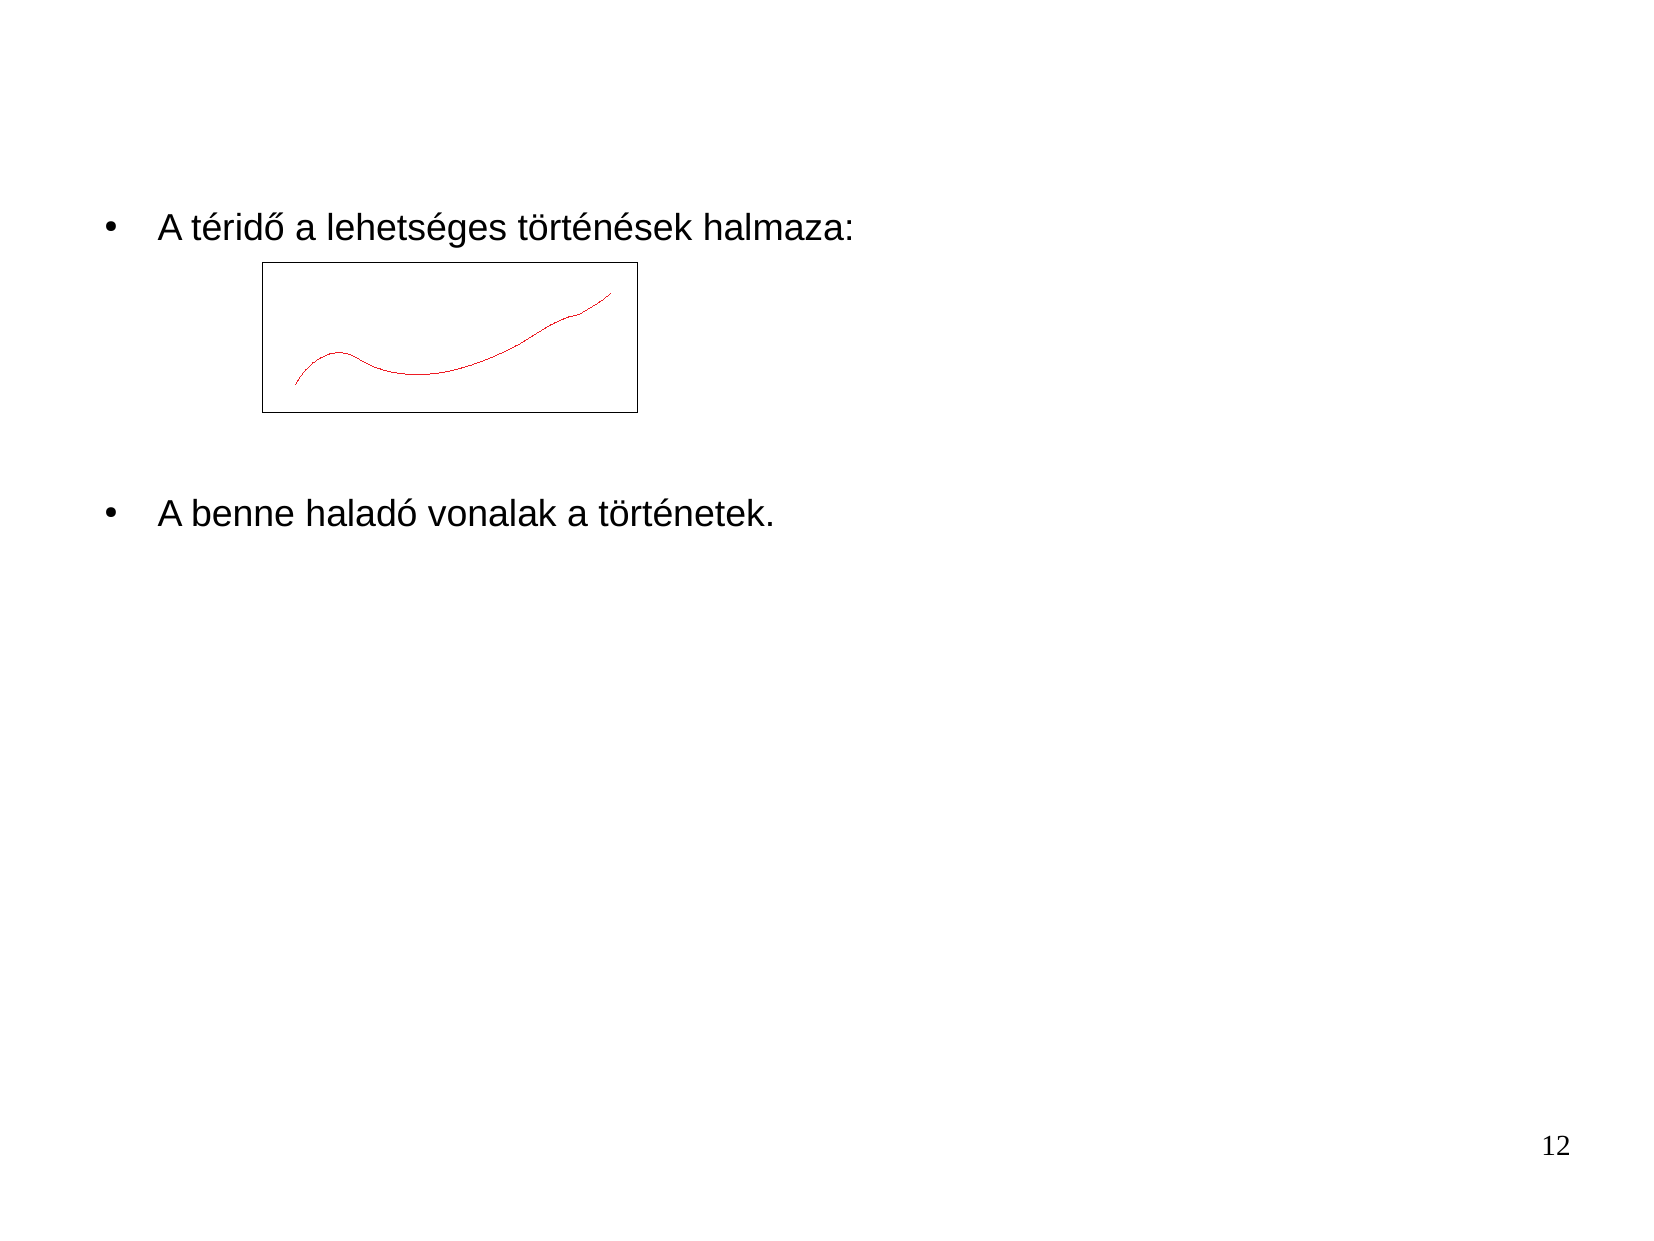

# A téridő a lehetséges történések halmaza:
A benne haladó vonalak a történetek.
12